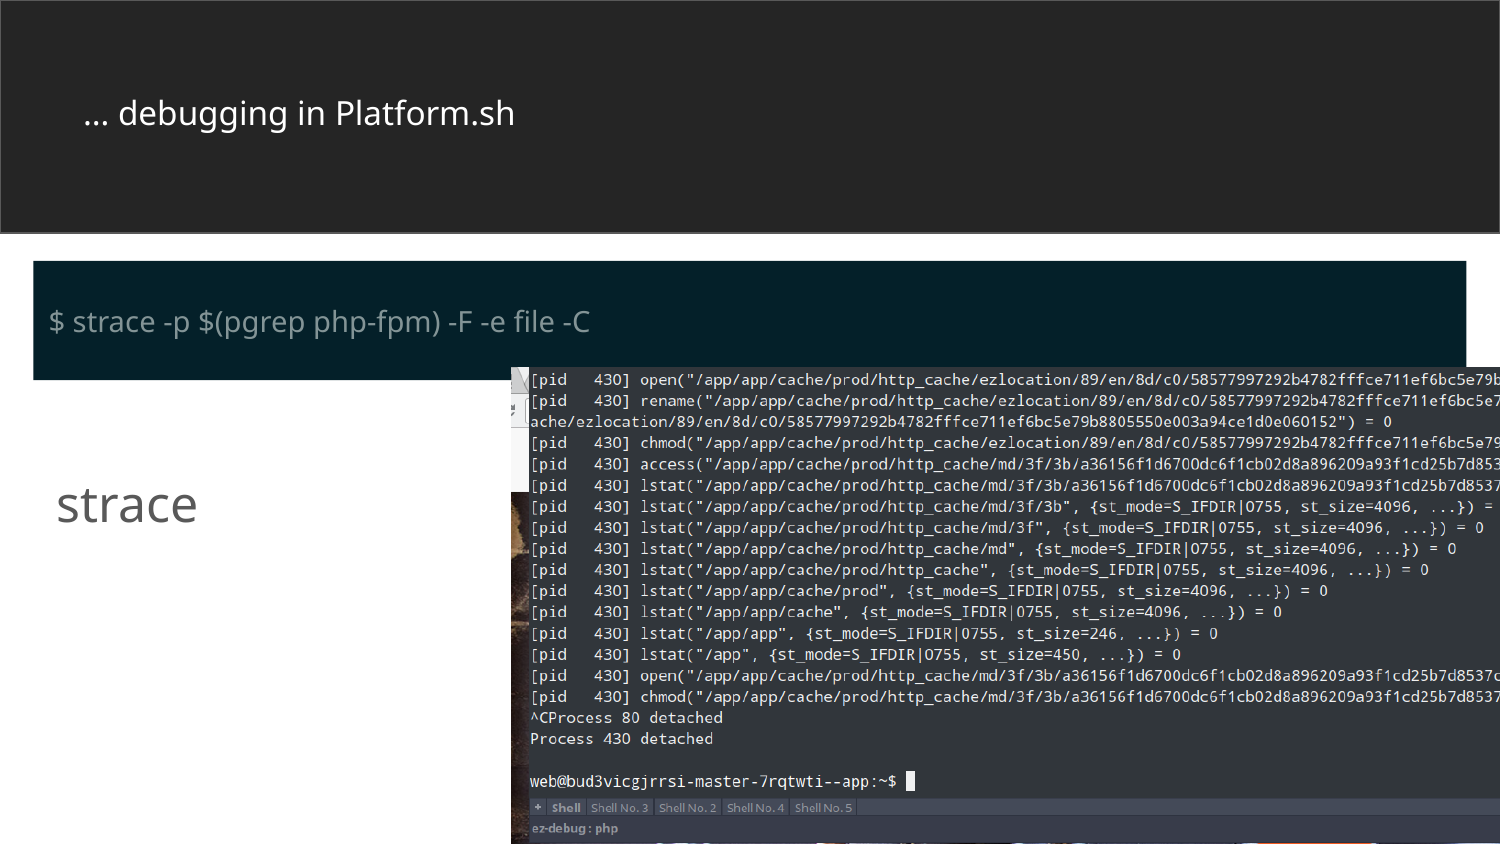

# … debugging in Platform.sh
$ strace -p $(pgrep php-fpm) -F -e file -C
strace